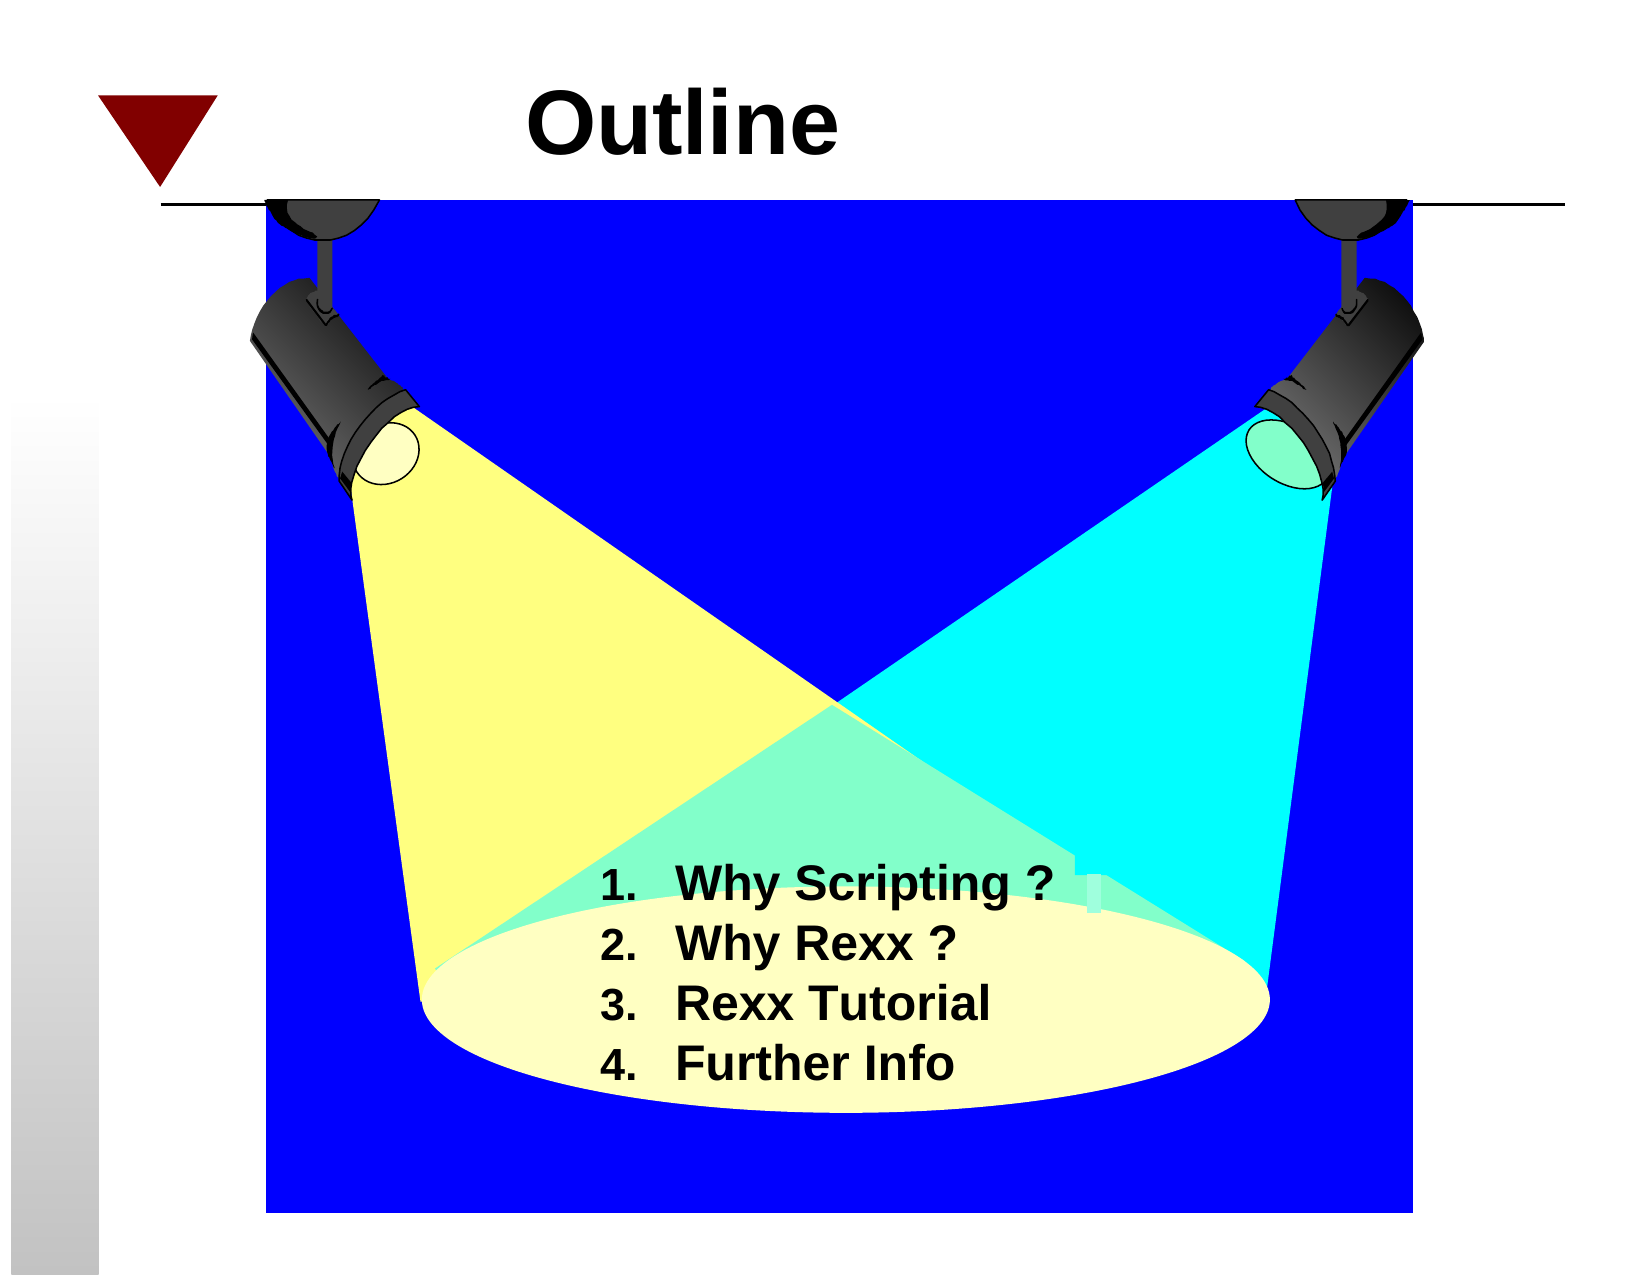

# Outline
Why Scripting ?
Why Rexx ?
Rexx Tutorial
Further Info